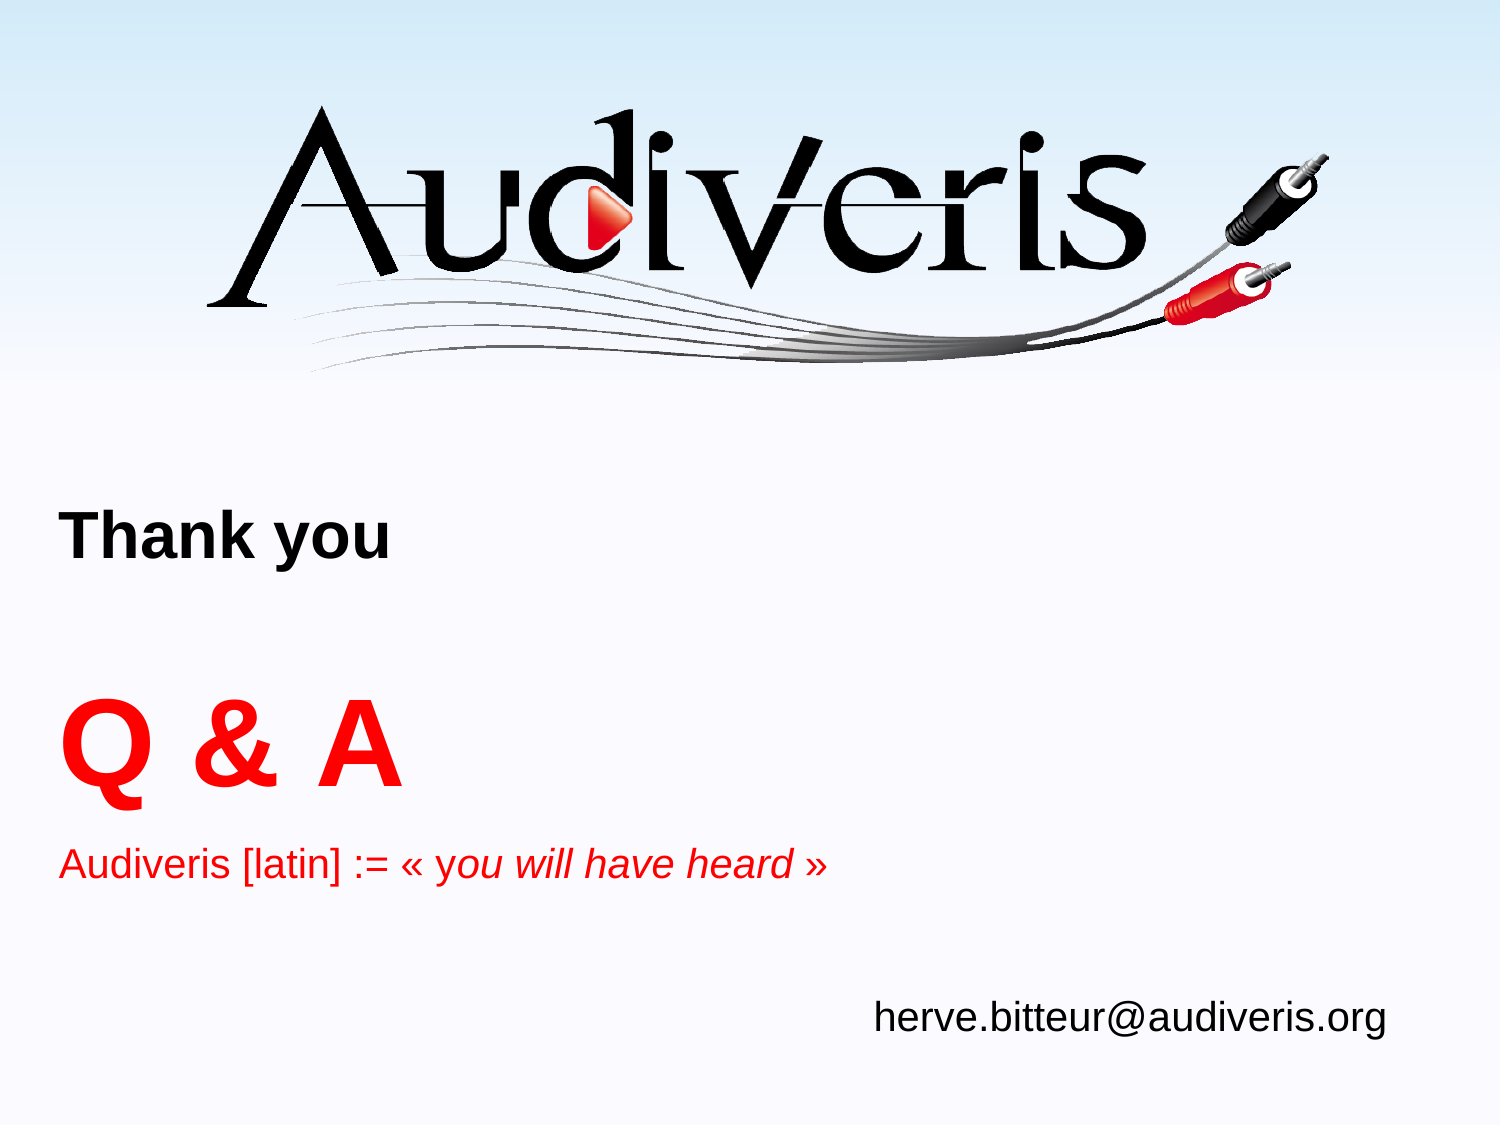

Thank you
Q & A
Audiveris [latin] := « you will have heard »
herve.bitteur@audiveris.org